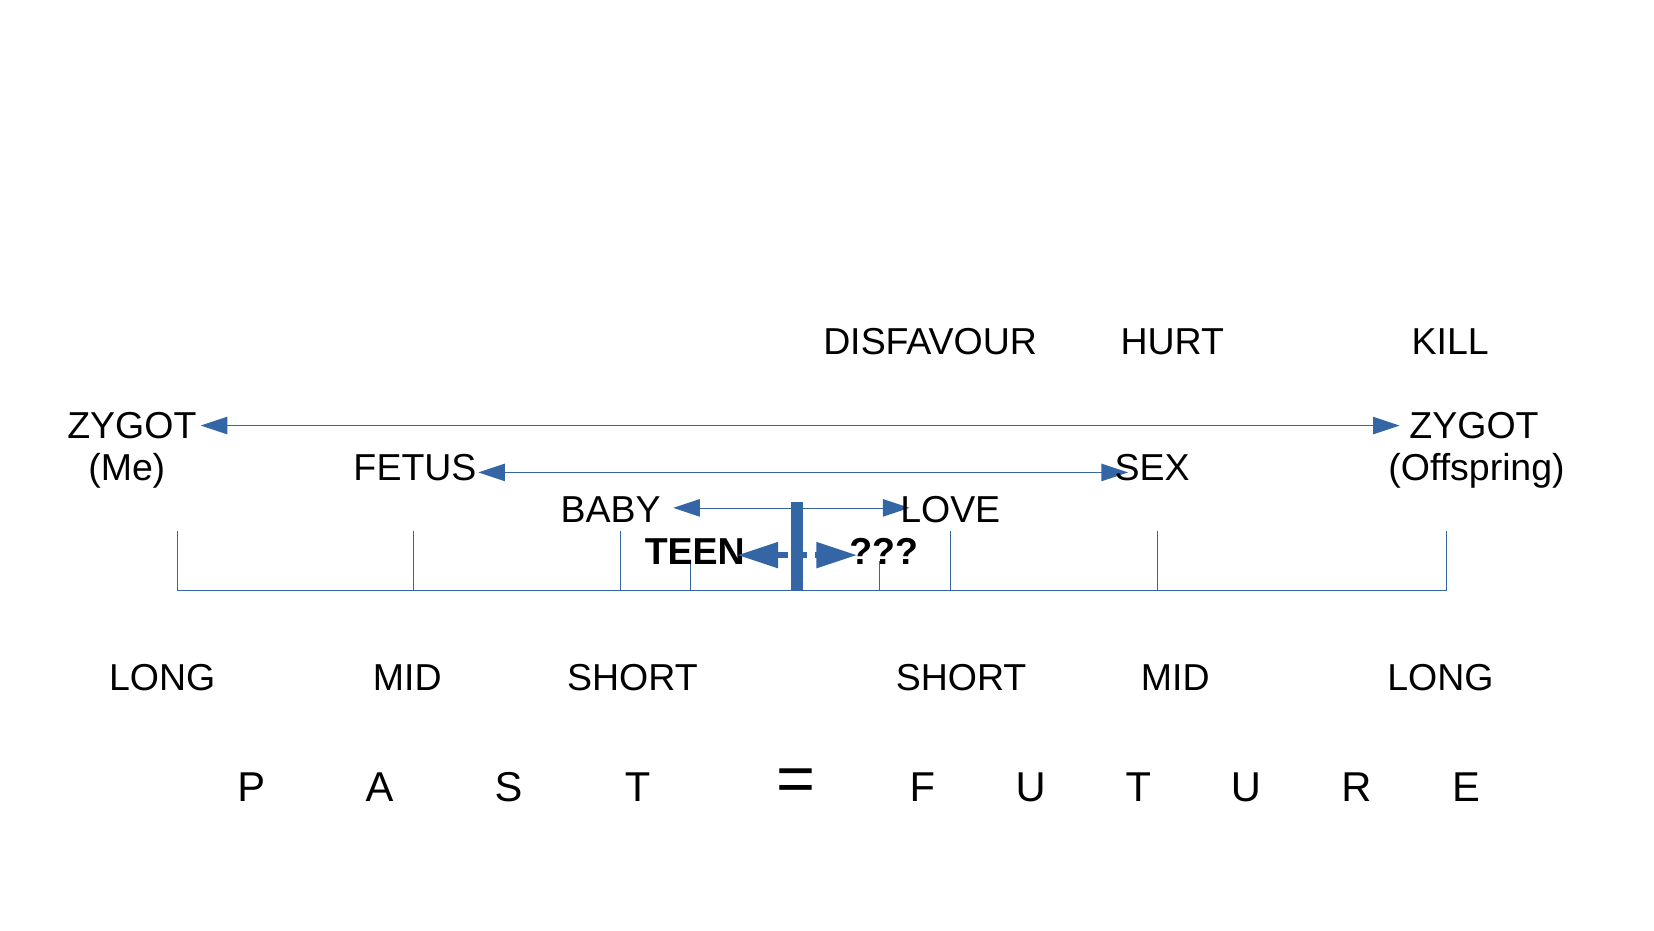

DISFAVOUR HURT KILL
 ZYGOT ZYGOT
 (Me) FETUS SEX (Offspring)
 BABY LOVE
 TEEN ???
 LONG MID SHORT SHORT MID LONG
 P A S T = F U T U R E